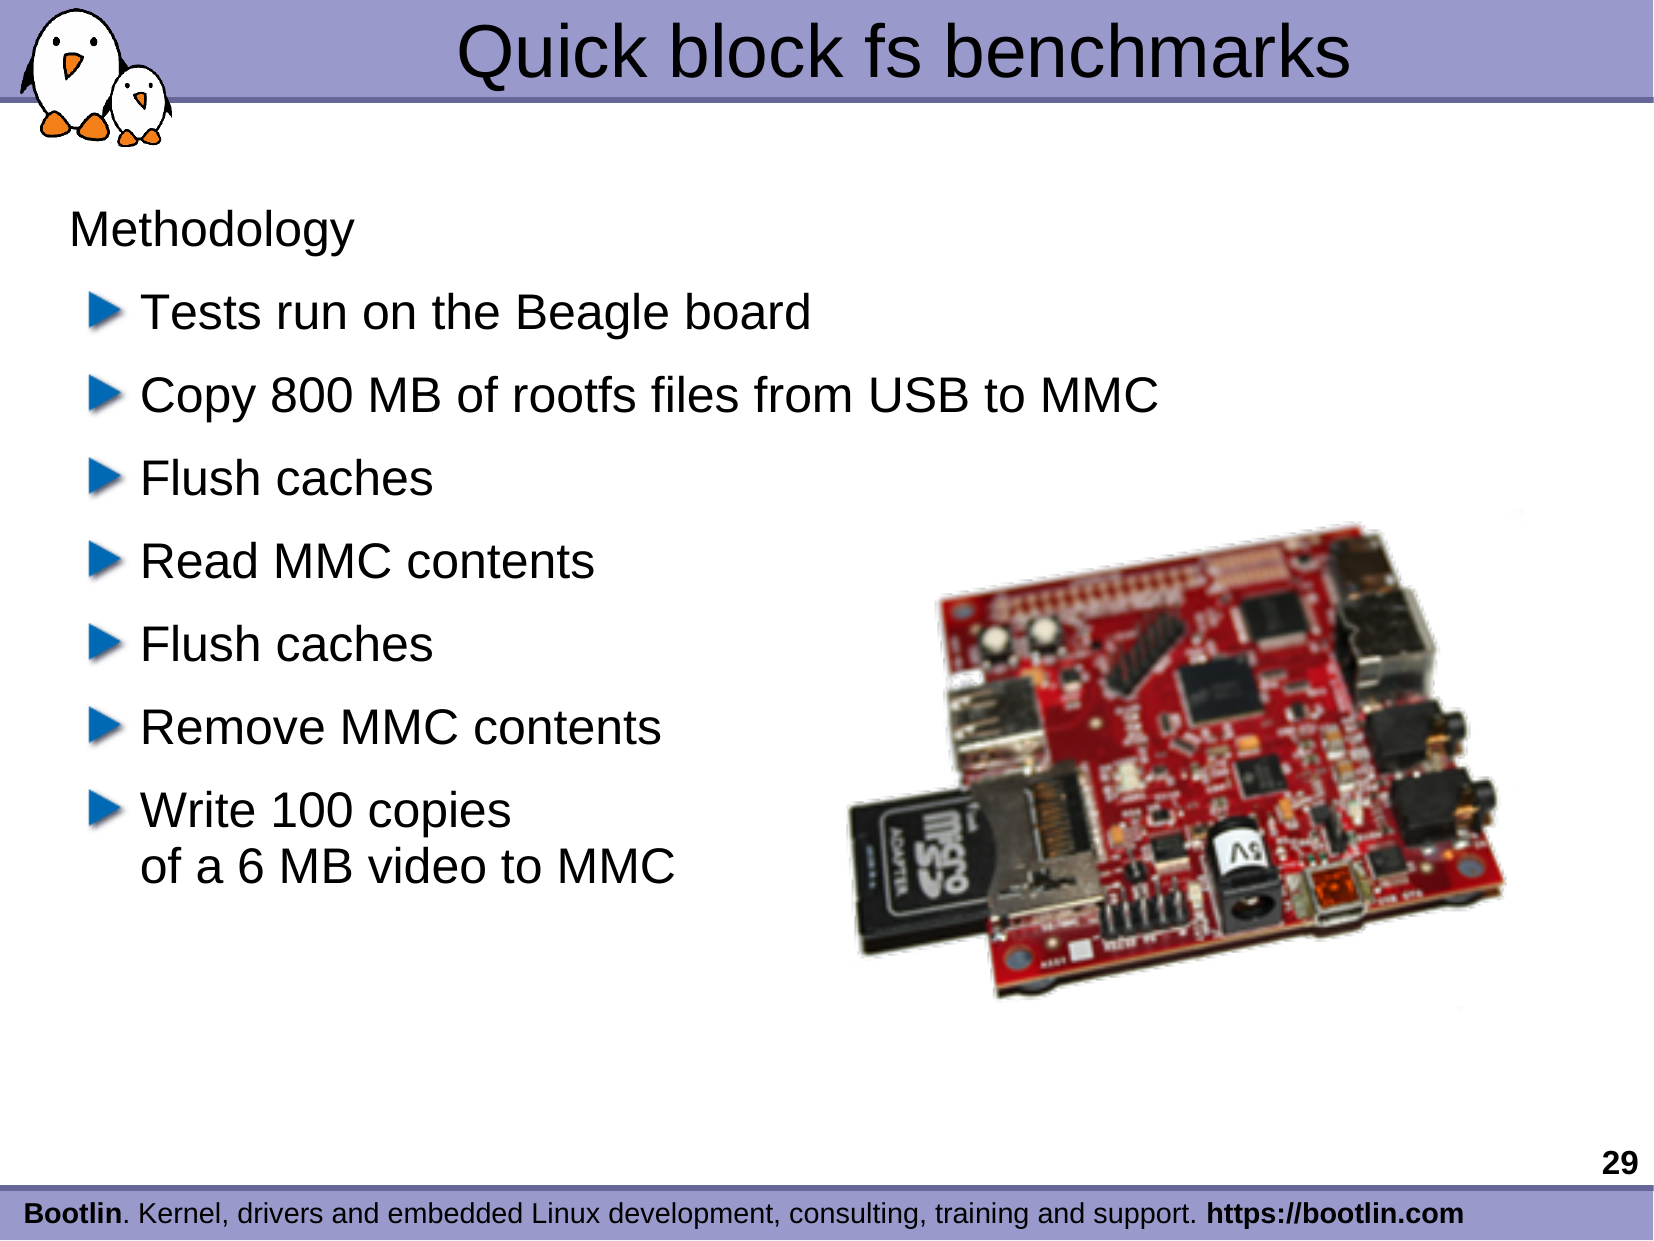

# Quick block fs benchmarks
Methodology
Tests run on the Beagle board
Copy 800 MB of rootfs files from USB to MMC
Flush caches
Read MMC contents
Flush caches
Remove MMC contents
Write 100 copies
of a 6 MB video to MMC